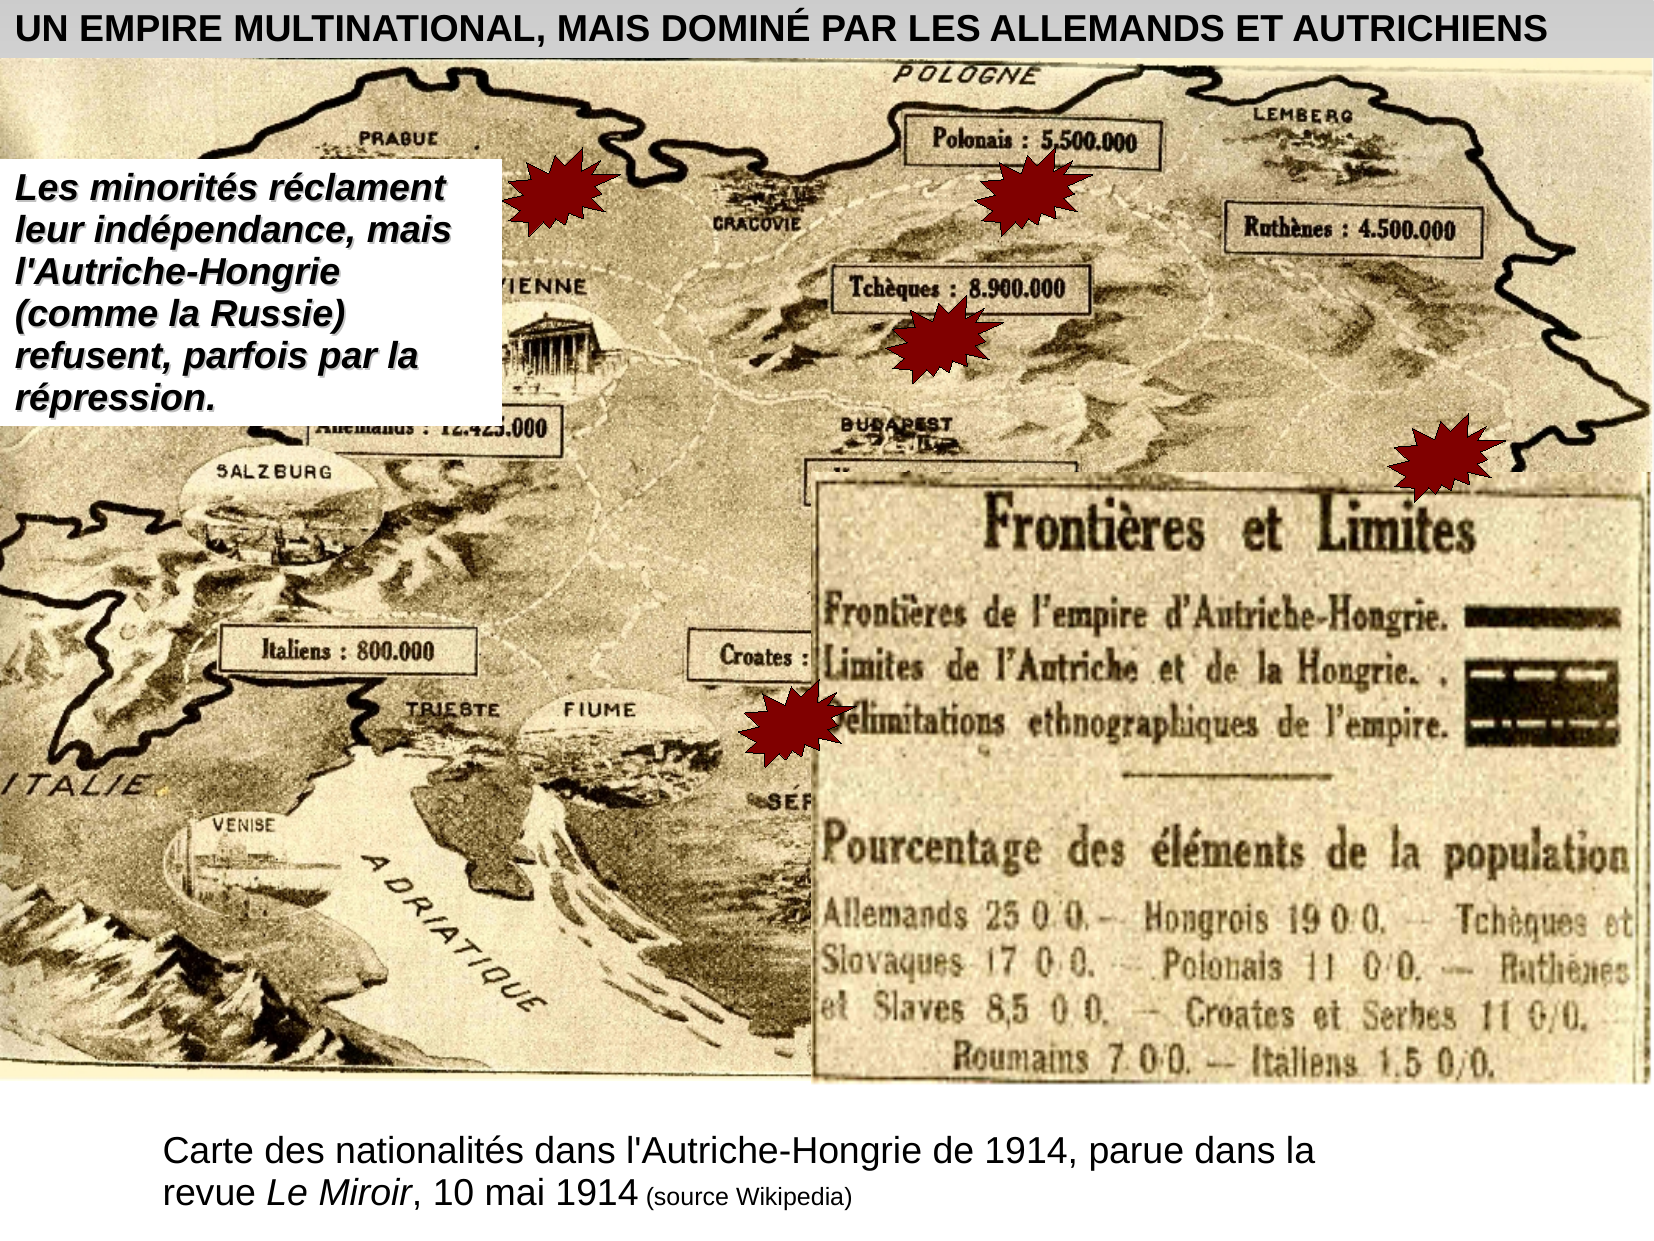

UN EMPIRE MULTINATIONAL, MAIS DOMINÉ PAR LES ALLEMANDS ET AUTRICHIENS
Les minorités réclament leur indépendance, mais l'Autriche-Hongrie (comme la Russie) refusent, parfois par la répression.
Carte des nationalités dans l'Autriche-Hongrie de 1914, parue dans la revue Le Miroir, 10 mai 1914 (source Wikipedia)